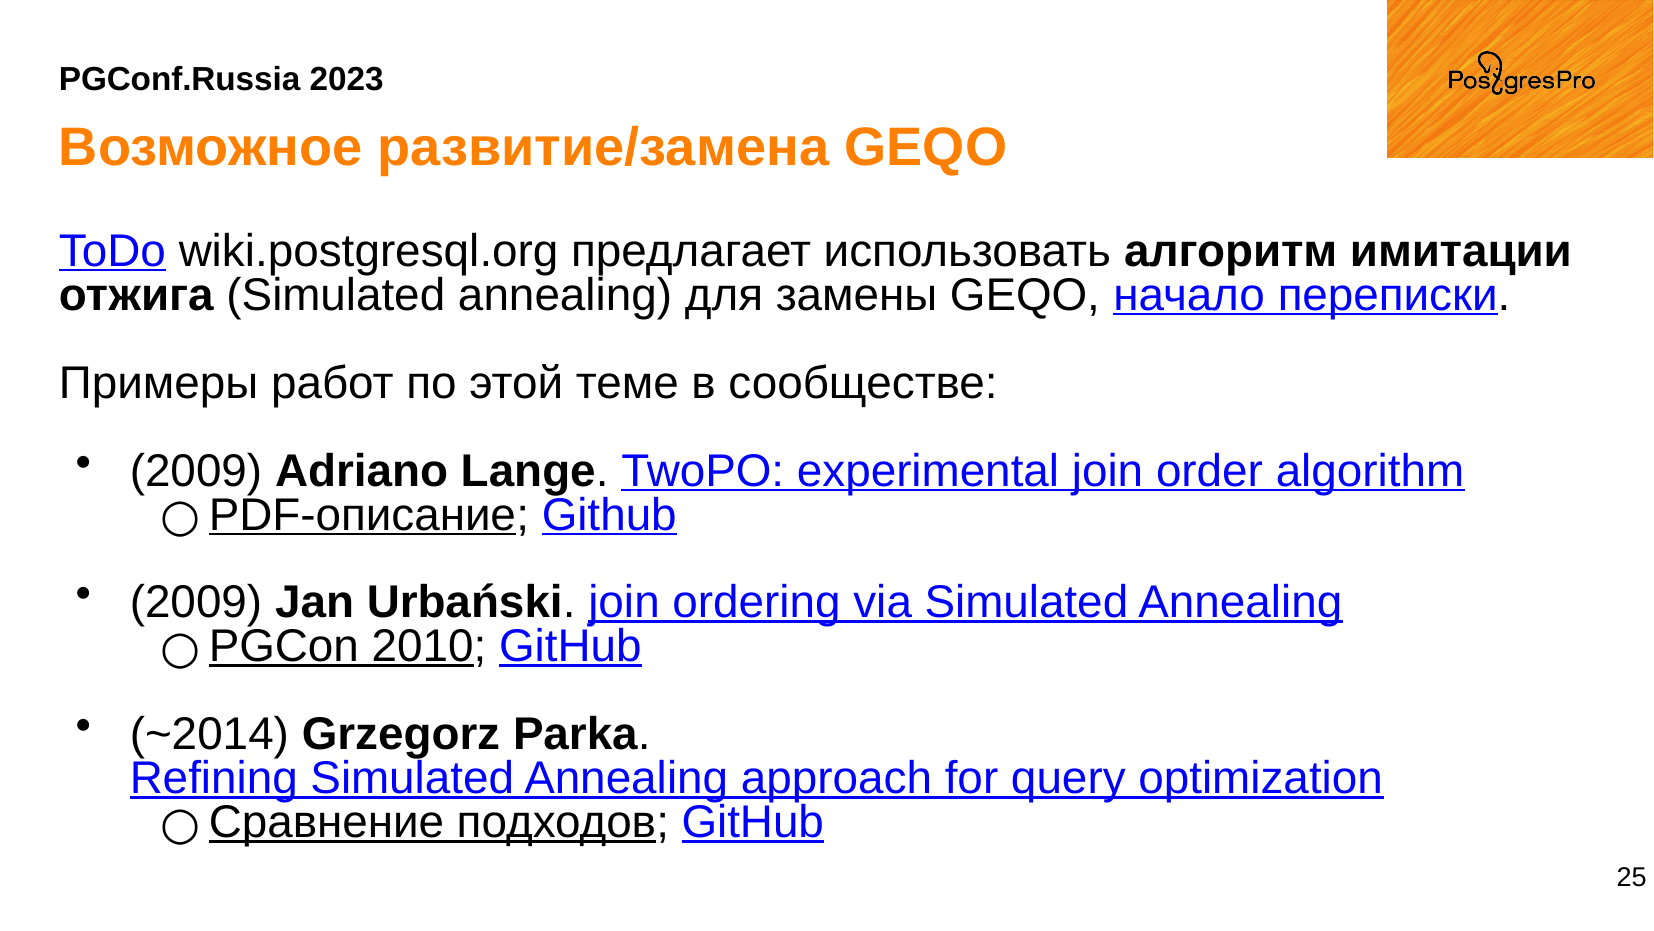

PGConf.Russia 2023
Возможное развитие/замена GEQO
ToDo wiki.postgresql.org предлагает использовать алгоритм имитации отжига (Simulated annealing) для замены GEQO, начало переписки.
Примеры работ по этой теме в сообществе:
(2009) Adriano Lange. TwoPO: experimental join order algorithm
PDF-описание; Github
(2009) Jan Urbański. join ordering via Simulated Annealing
PGCon 2010; GitHub
(~2014) Grzegorz Parka. Refining Simulated Annealing approach for query optimization
Сравнение подходов; GitHub